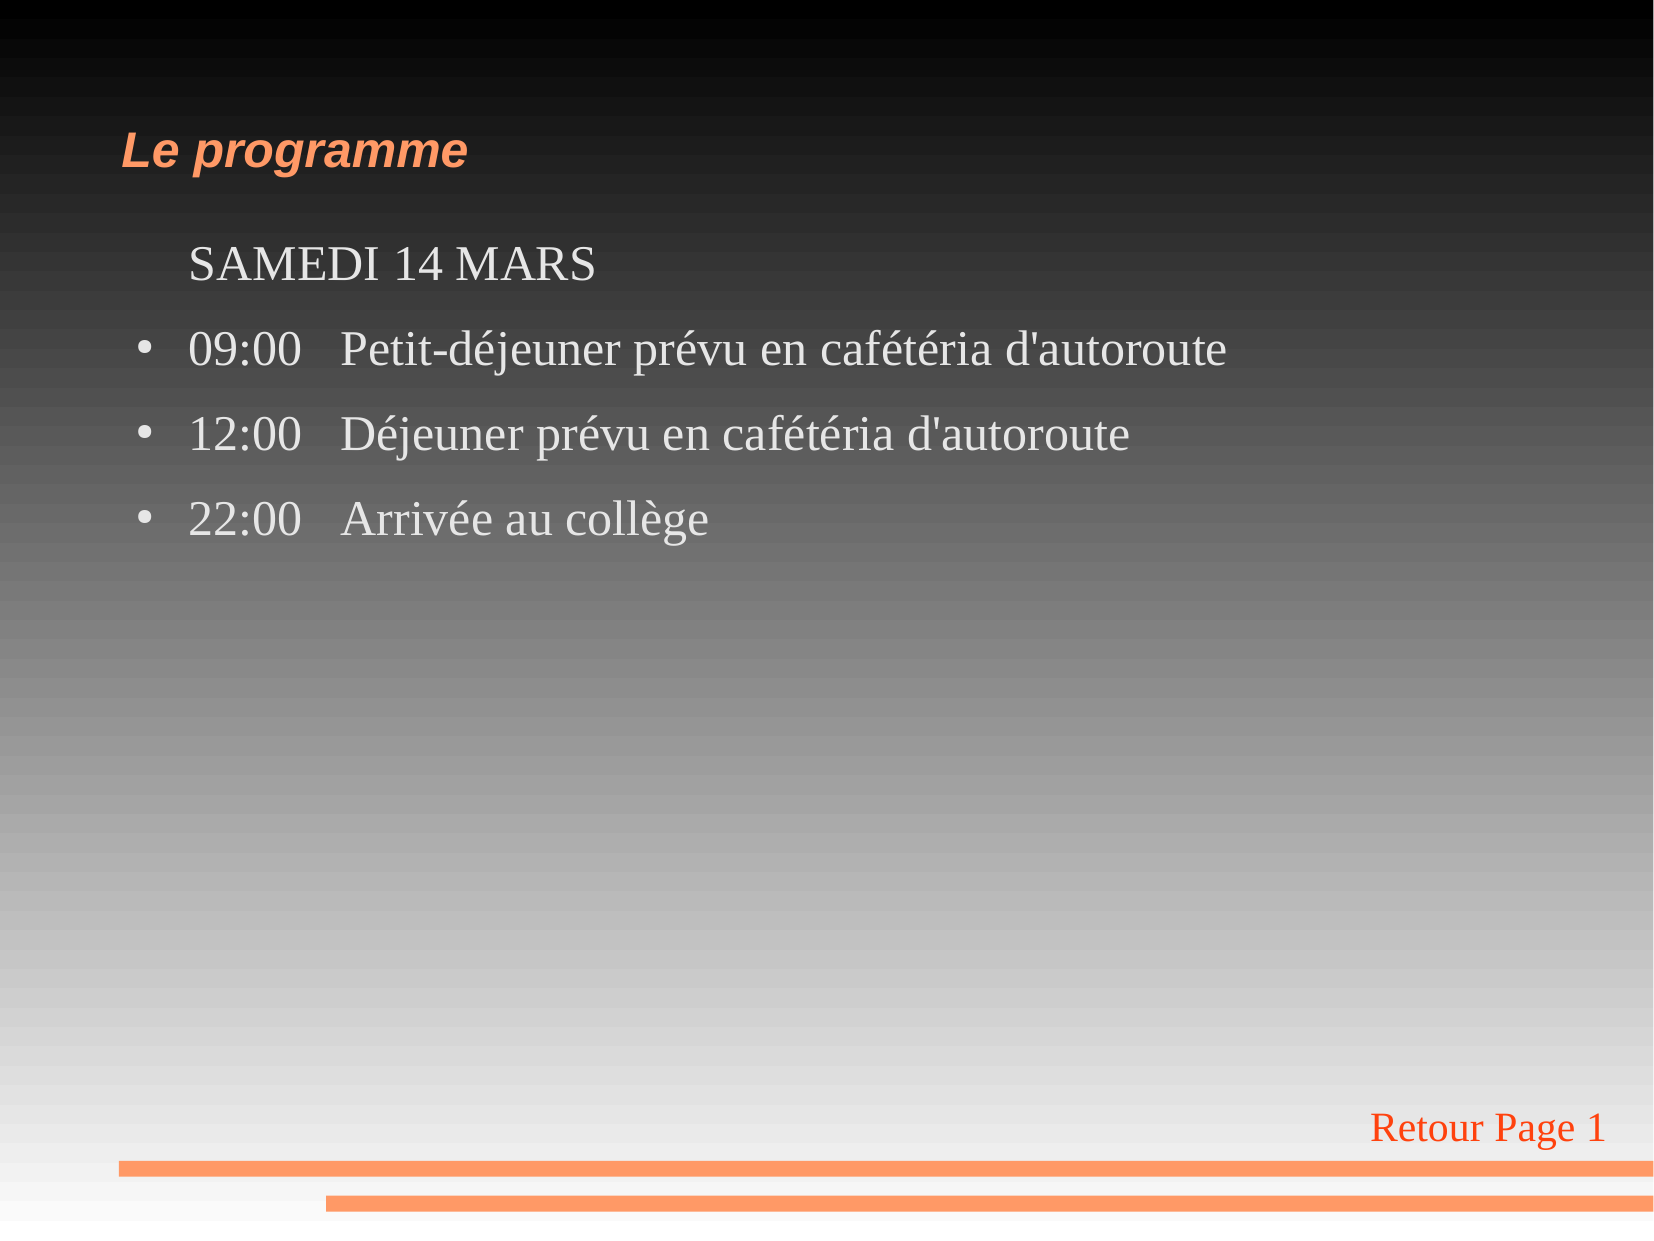

# Le programme
SAMEDI 14 MARS
09:00 Petit-déjeuner prévu en cafétéria d'autoroute
12:00 Déjeuner prévu en cafétéria d'autoroute
22:00 Arrivée au collège
Retour Page 1